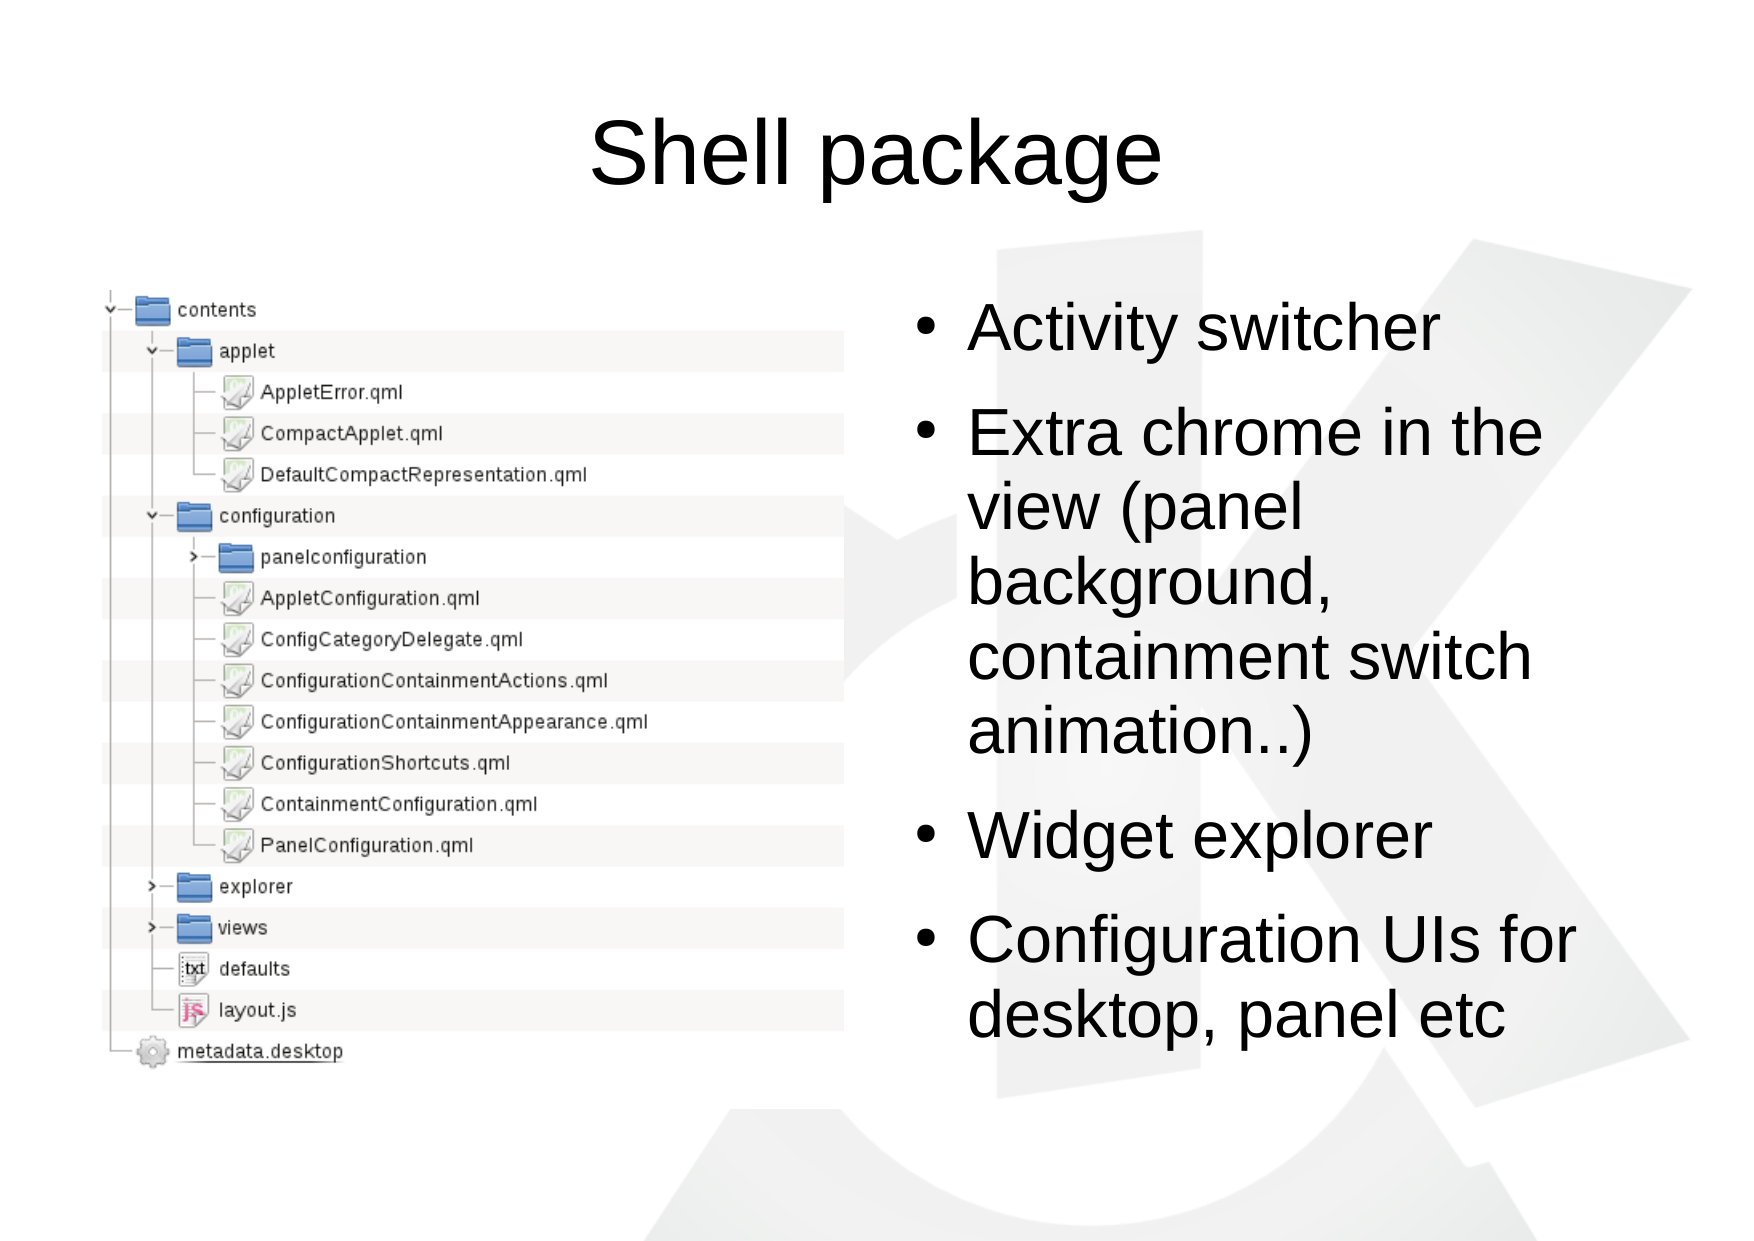

# Shell package
Activity switcher
Extra chrome in the view (panel background, containment switch animation..)
Widget explorer
Configuration UIs for desktop, panel etc